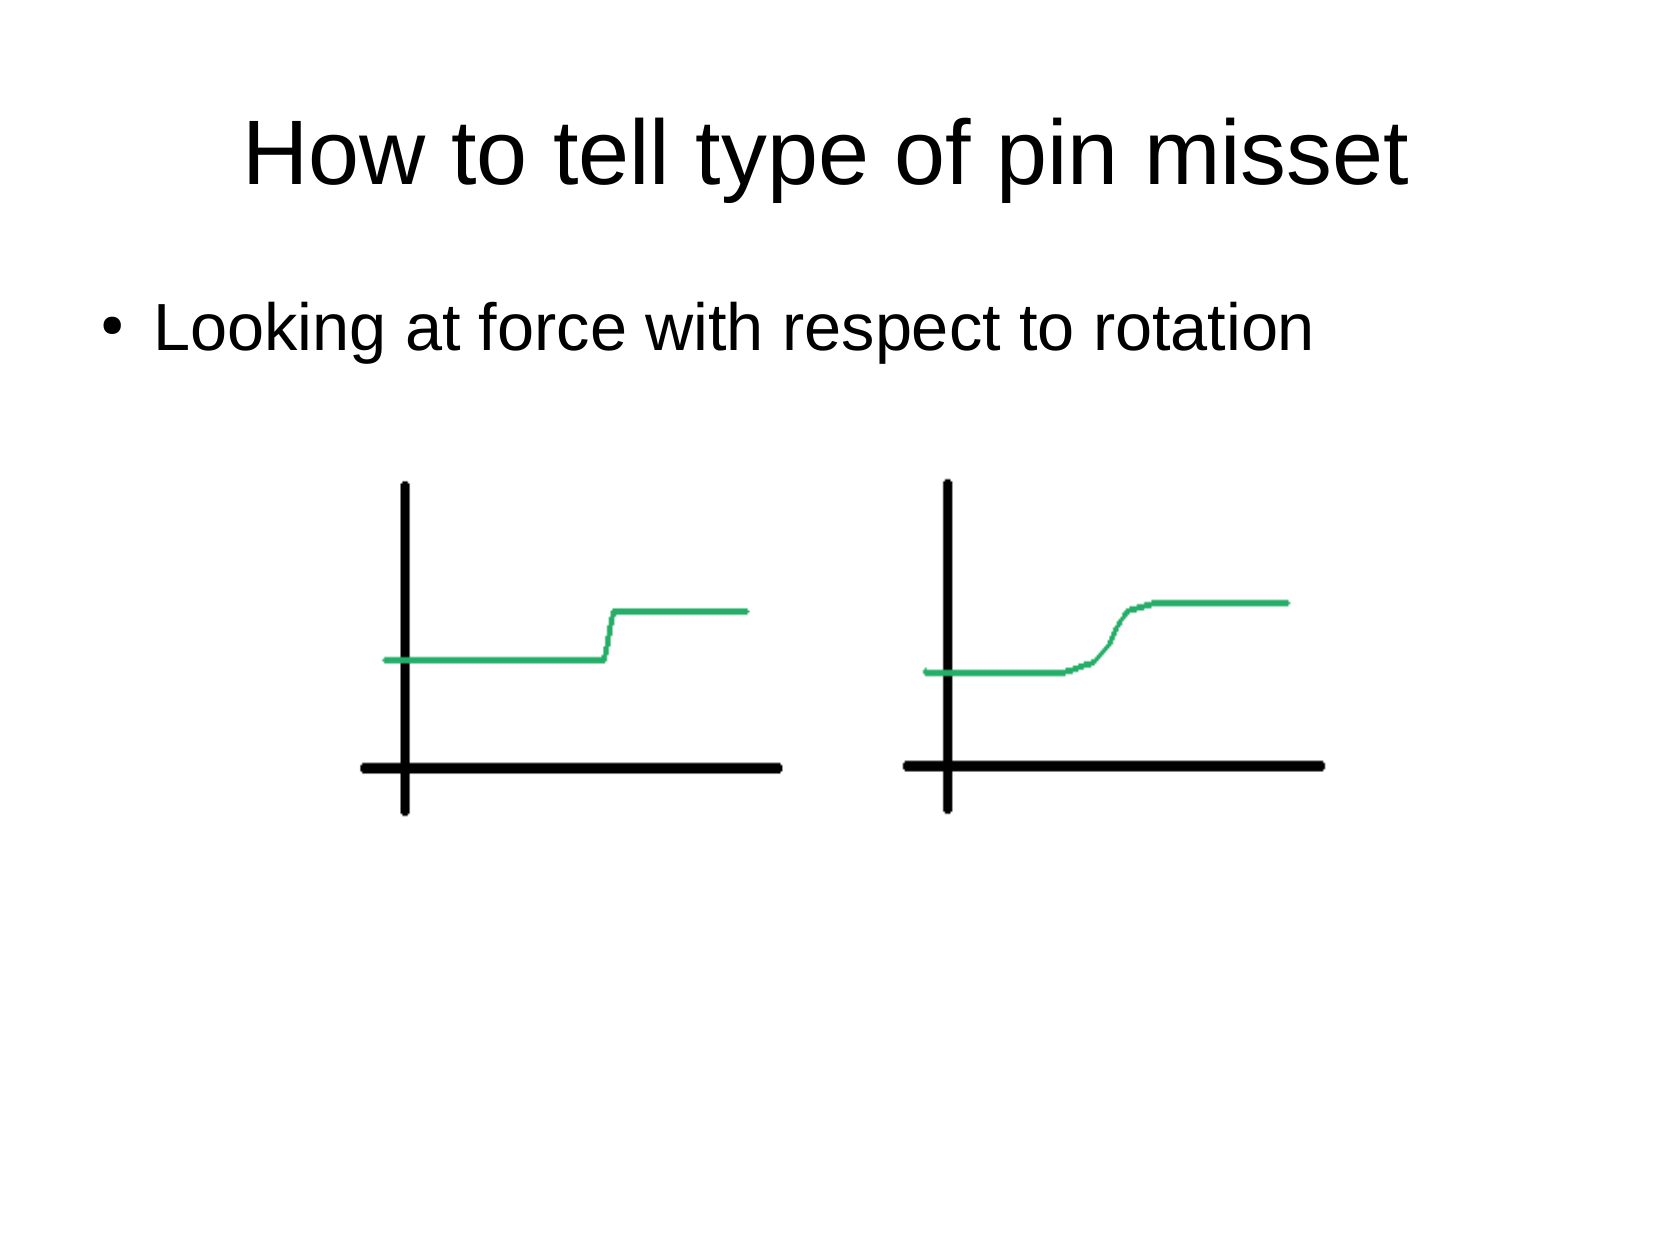

# How to tell type of pin misset
Looking at force with respect to rotation